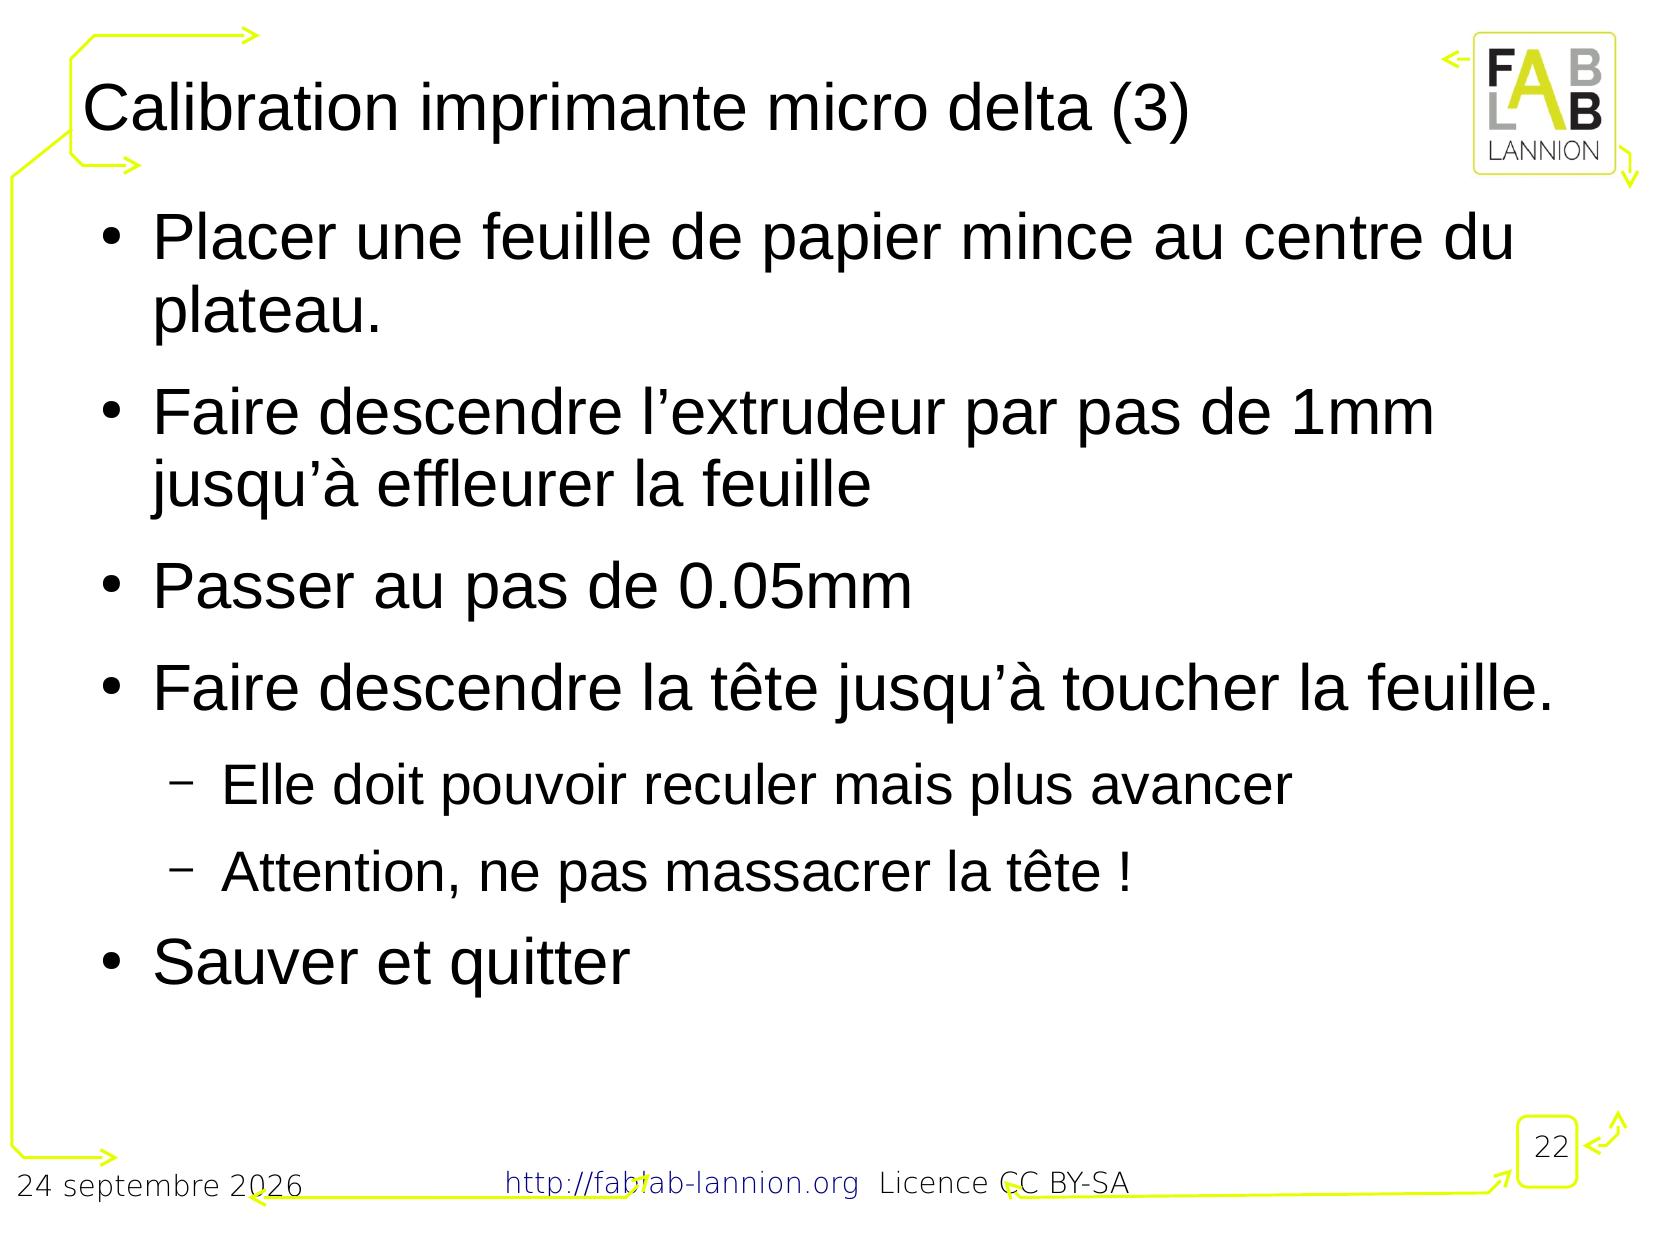

# Calibration imprimante micro delta (3)
Placer une feuille de papier mince au centre du plateau.
Faire descendre l’extrudeur par pas de 1mm jusqu’à effleurer la feuille
Passer au pas de 0.05mm
Faire descendre la tête jusqu’à toucher la feuille.
Elle doit pouvoir reculer mais plus avancer
Attention, ne pas massacrer la tête !
Sauver et quitter
22